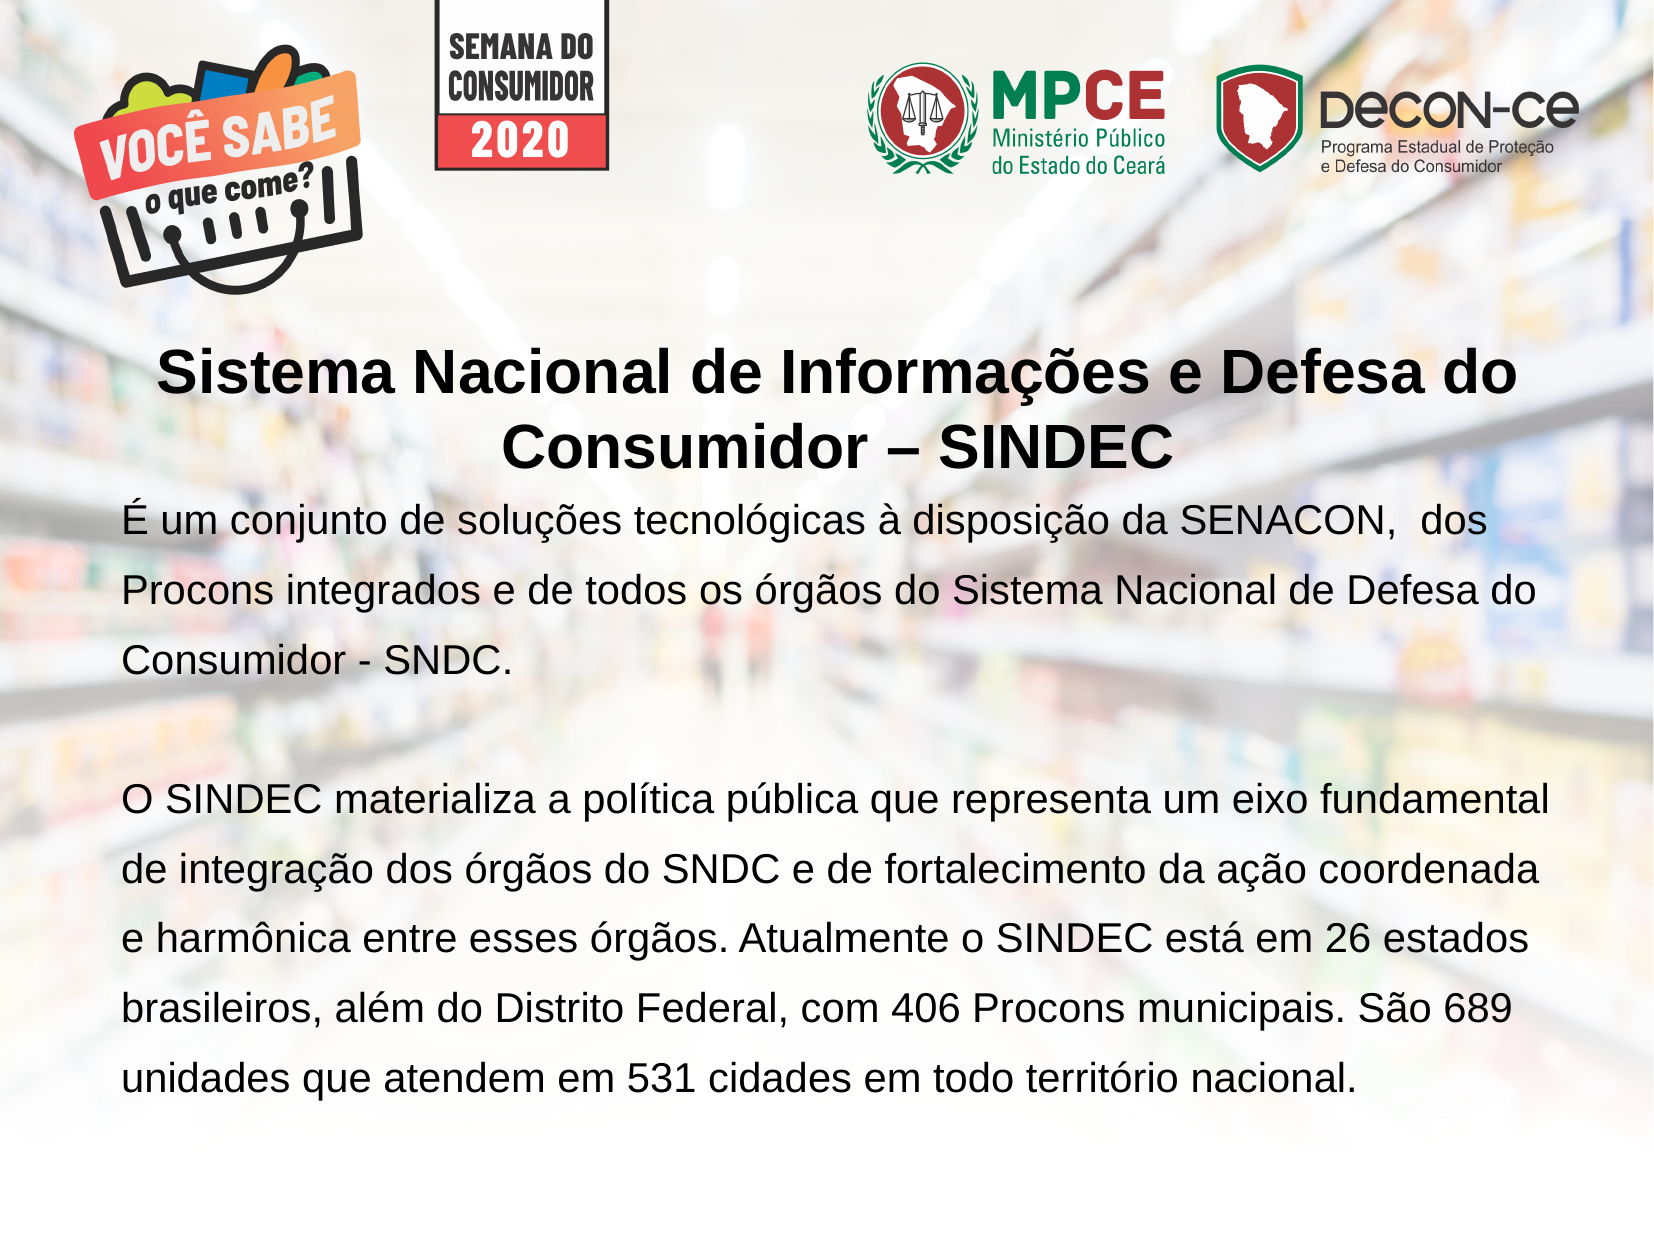

# Sistema Nacional de Informações e Defesa do Consumidor – SINDEC
É um conjunto de soluções tecnológicas à disposição da SENACON, dos
Procons integrados e de todos os órgãos do Sistema Nacional de Defesa do
Consumidor - SNDC.
O SINDEC materializa a política pública que representa um eixo fundamental
de integração dos órgãos do SNDC e de fortalecimento da ação coordenada
e harmônica entre esses órgãos. Atualmente o SINDEC está em 26 estados
brasileiros, além do Distrito Federal, com 406 Procons municipais. São 689
unidades que atendem em 531 cidades em todo território nacional.